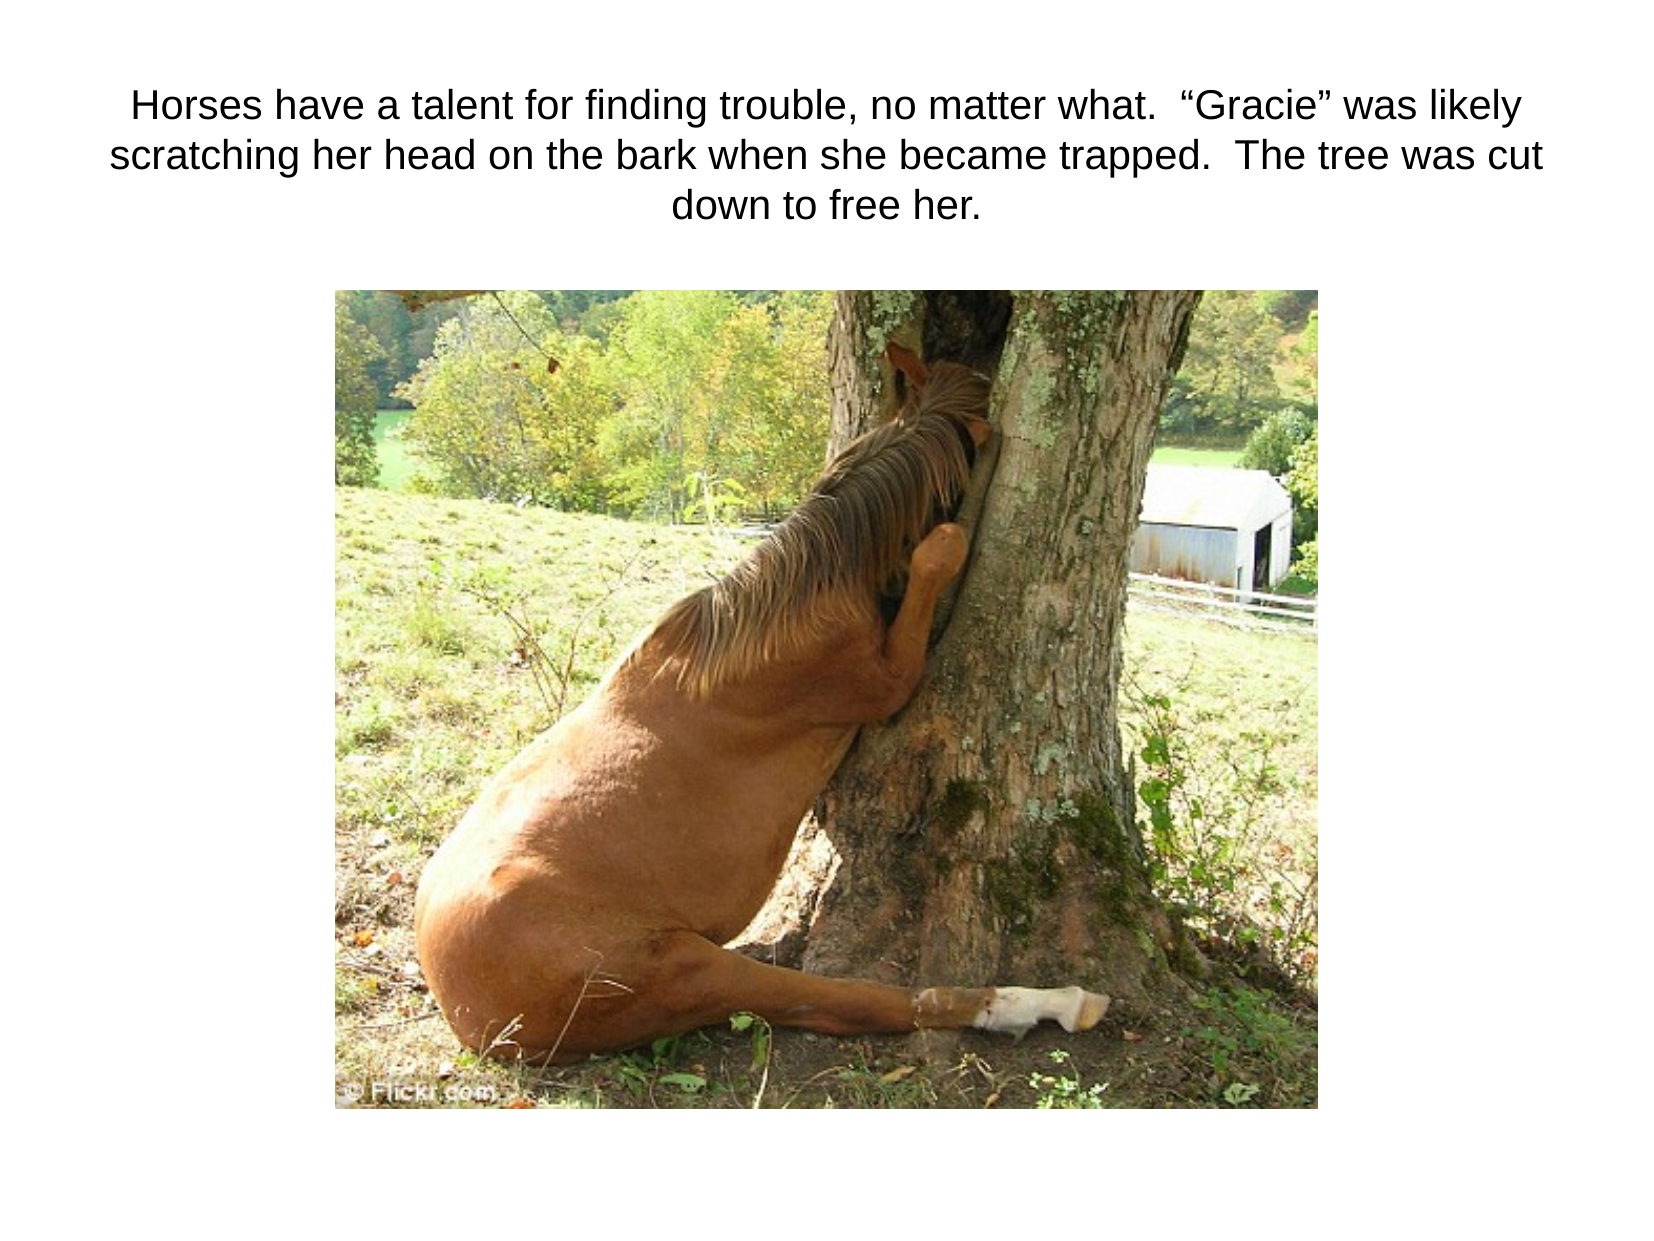

# Horses have a talent for finding trouble, no matter what. “Gracie” was likely scratching her head on the bark when she became trapped. The tree was cut down to free her.